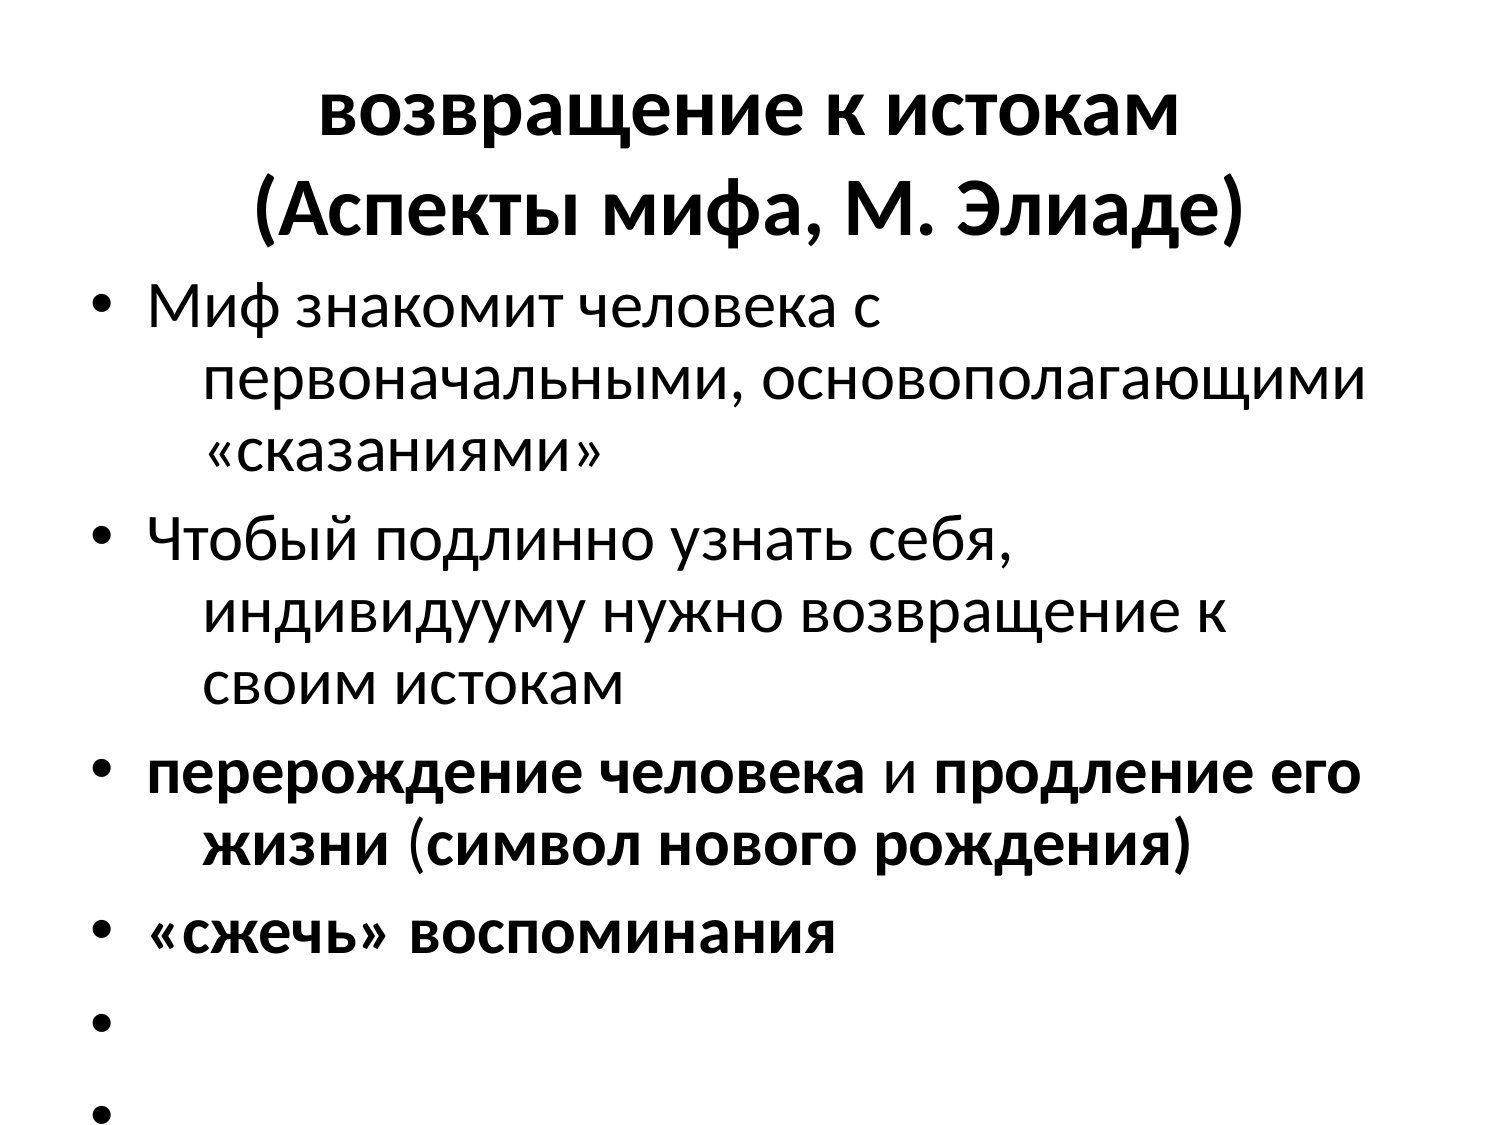

# возвращение к истокам (Аспекты мифа, М. Элиаде)
Миф знакомит человека с первоначальными, основополагающими «сказаниями»
Чтобый подлинно узнать себя, индивидууму нужно возвращение к своим истокам
перерождение человека и продление его жизни (символ нового рождения)
«сжечь» воспоминания